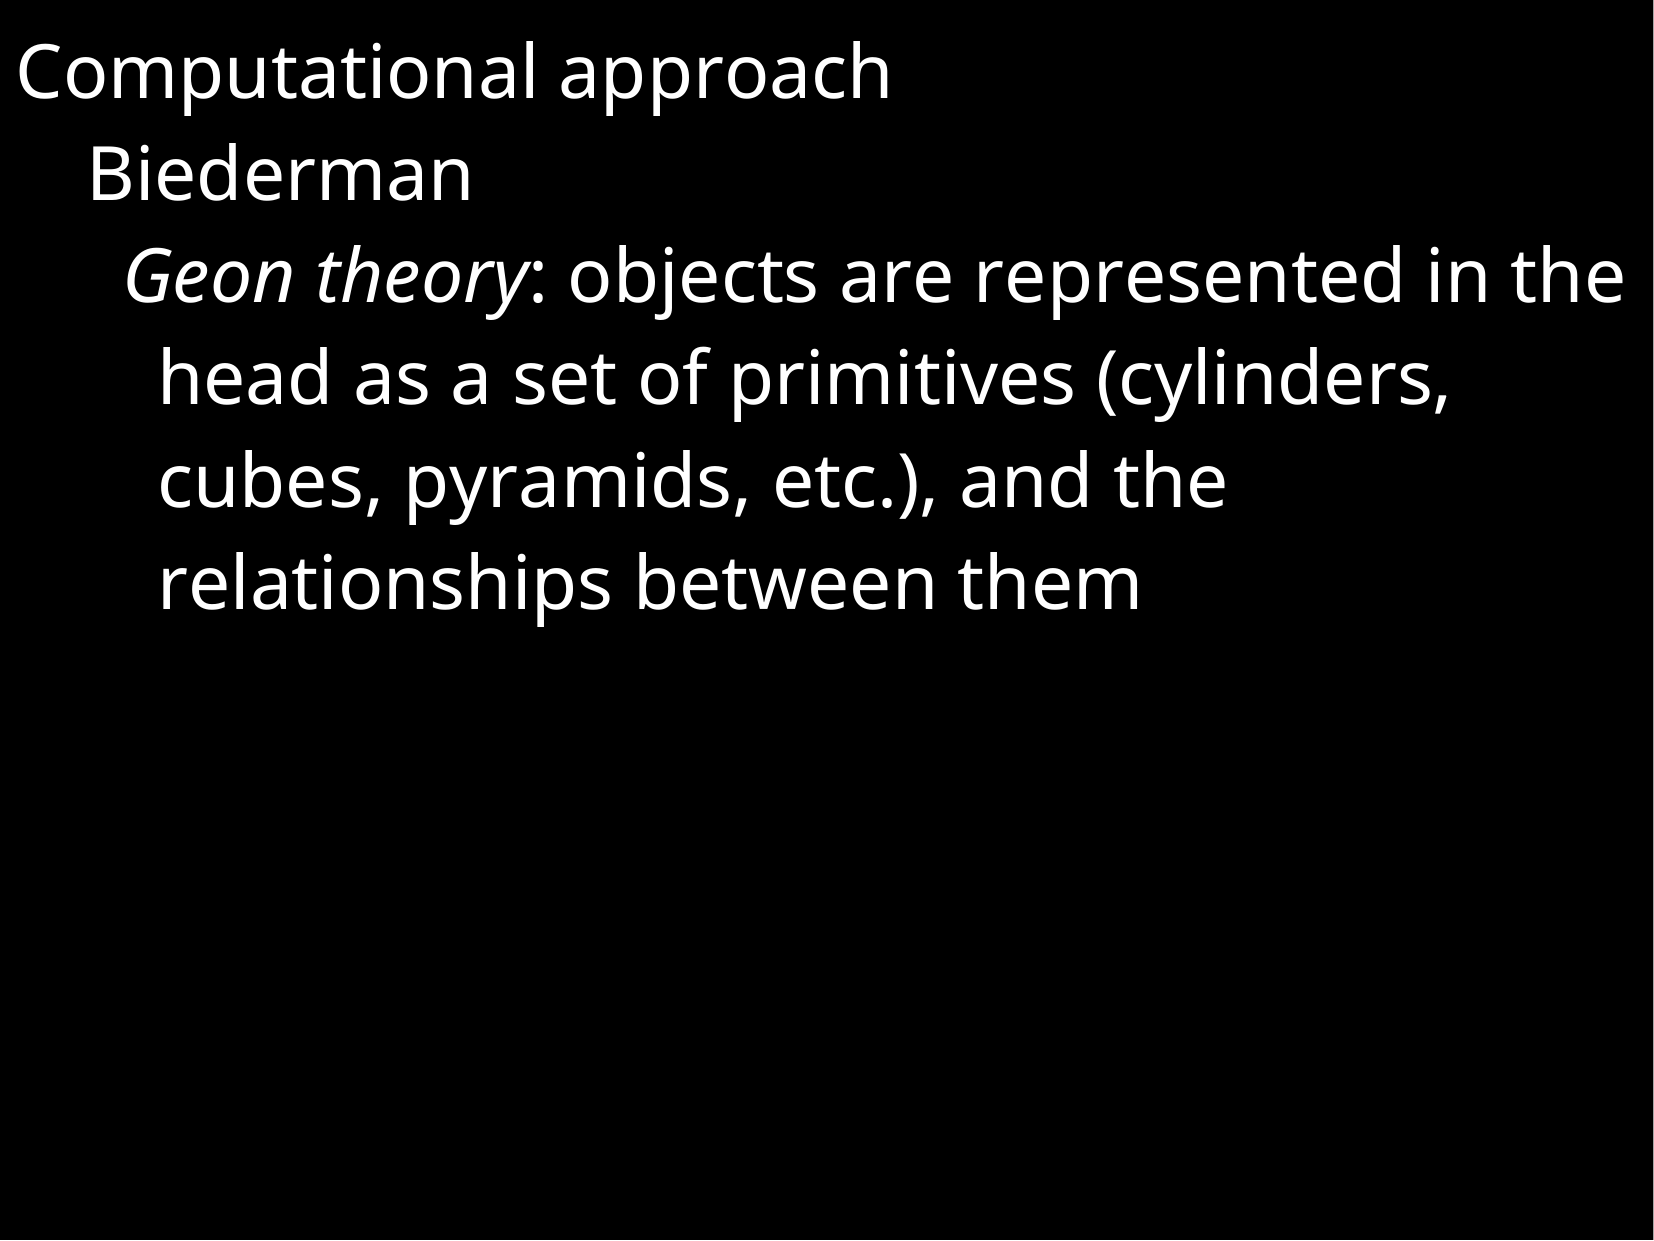

Computational approach
Biederman
Geon theory: objects are represented in the head as a set of primitives (cylinders, cubes, pyramids, etc.), and the relationships between them